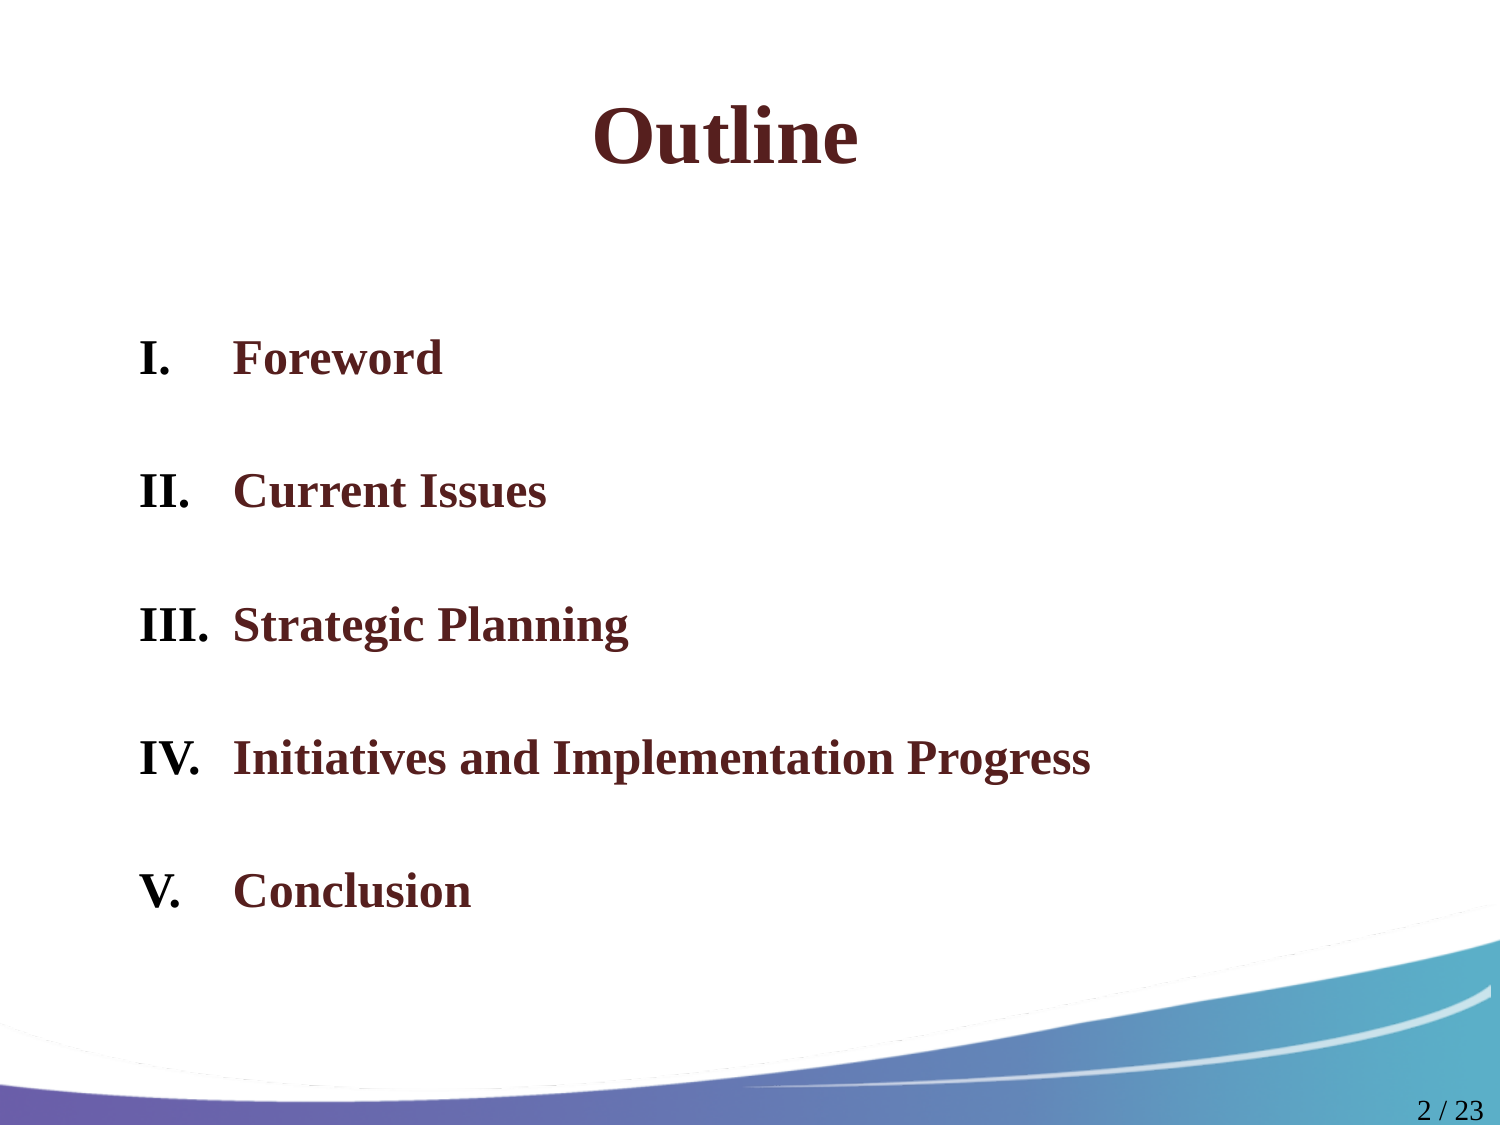

Outline
Foreword
Current Issues
Strategic Planning
Initiatives and Implementation Progress
Conclusion